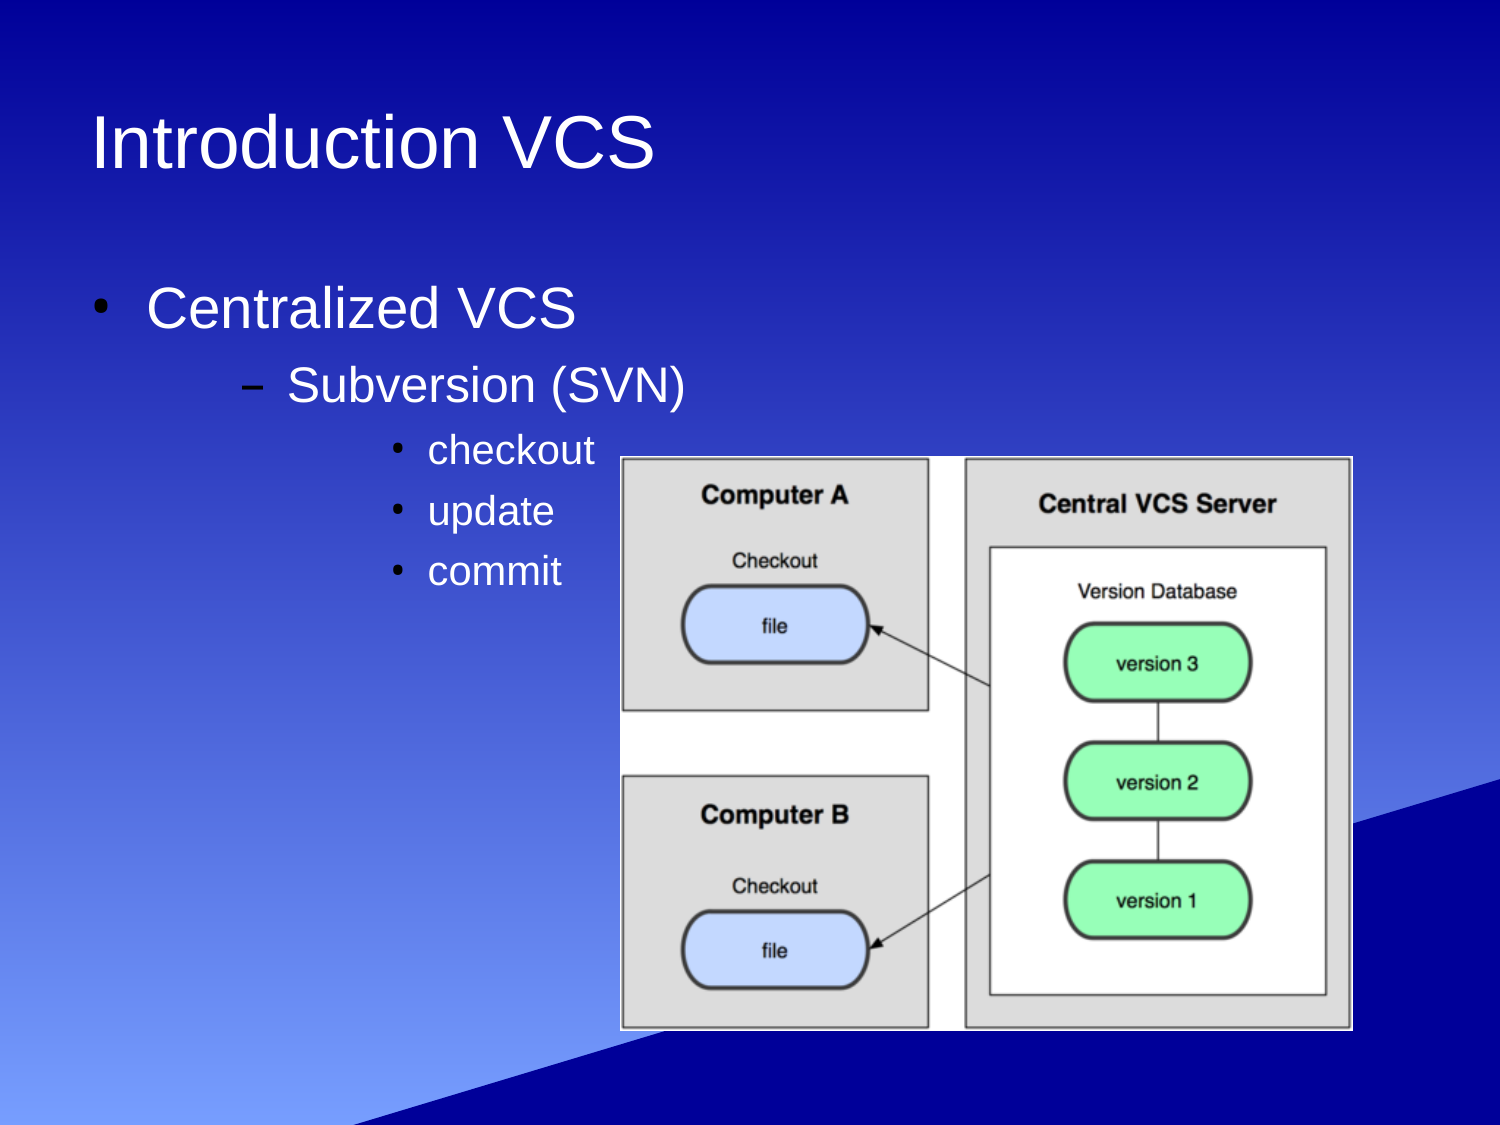

Introduction VCS
# Centralized VCS
Subversion (SVN)
checkout
update
commit